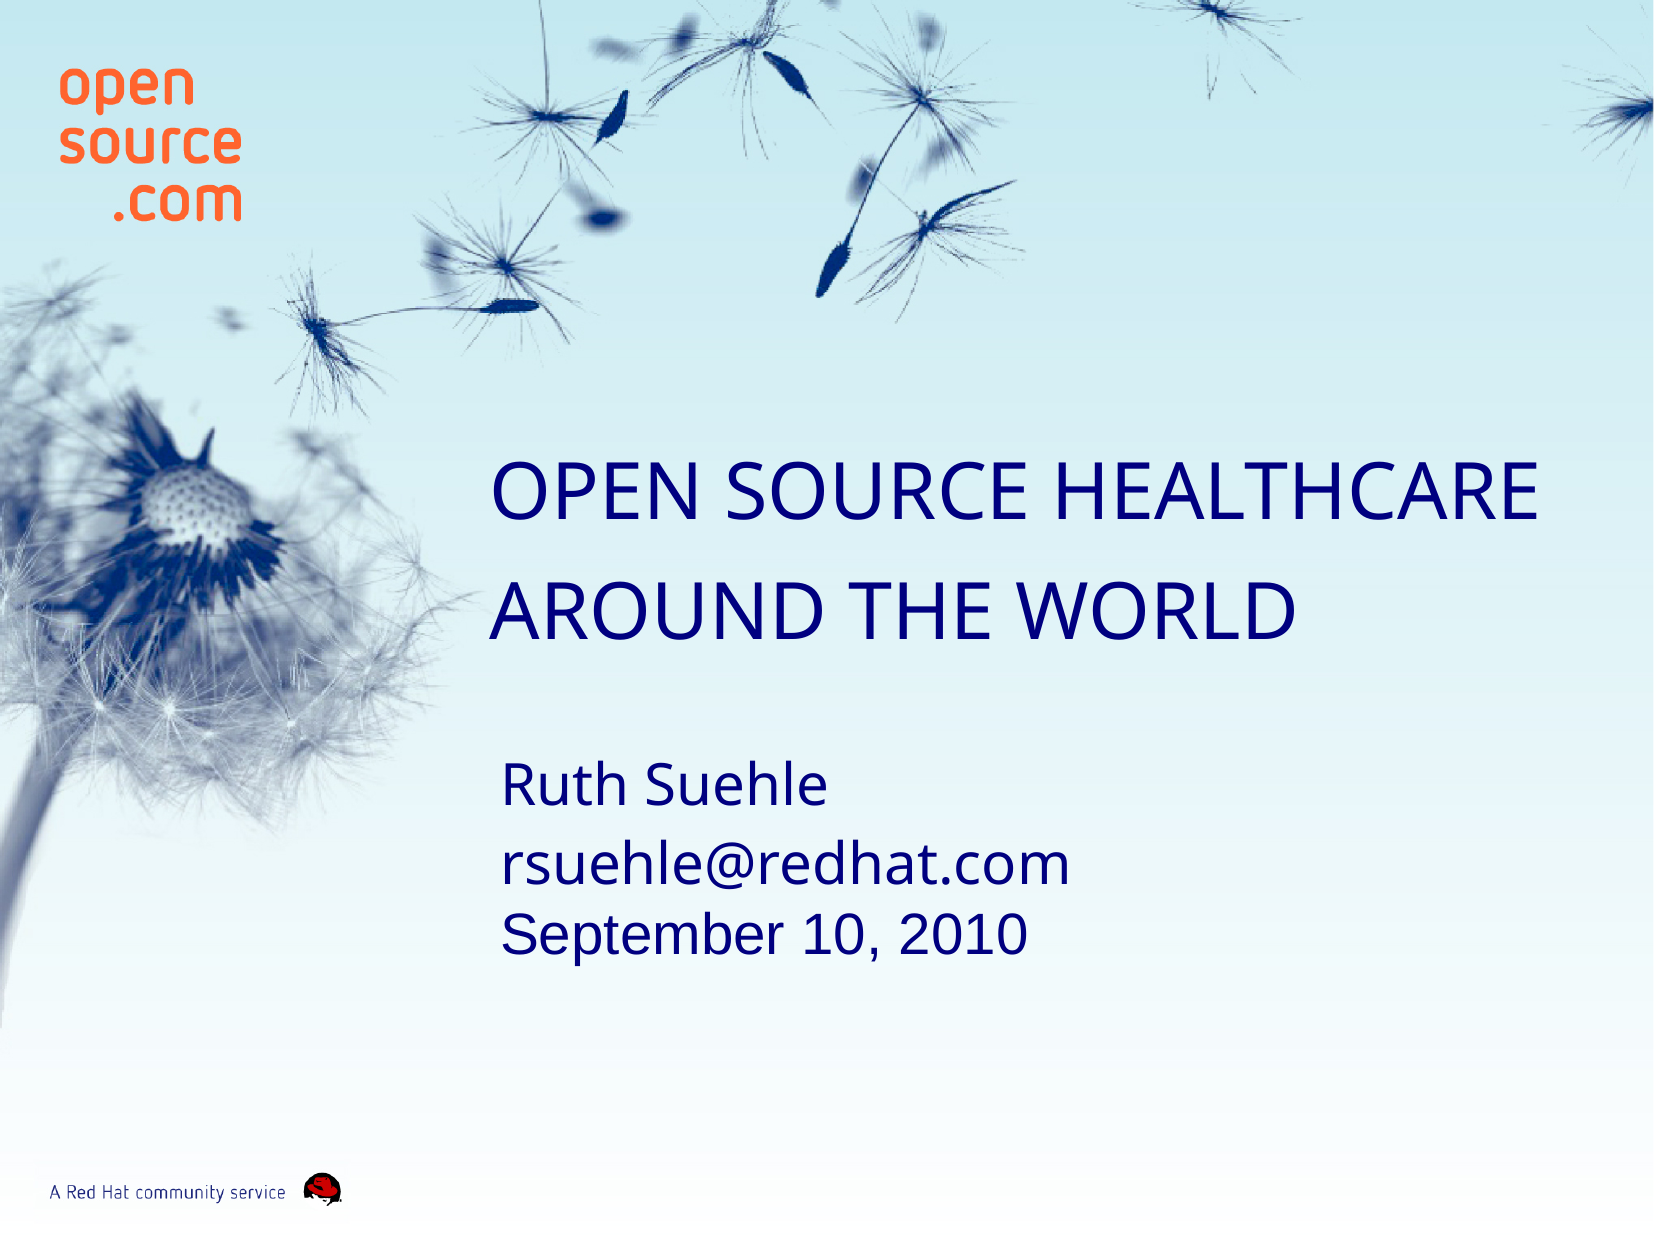

OPEN SOURCE HEALTHCARE AROUND THE WORLD
Ruth Suehle
rsuehle@redhat.com
September 10, 2010